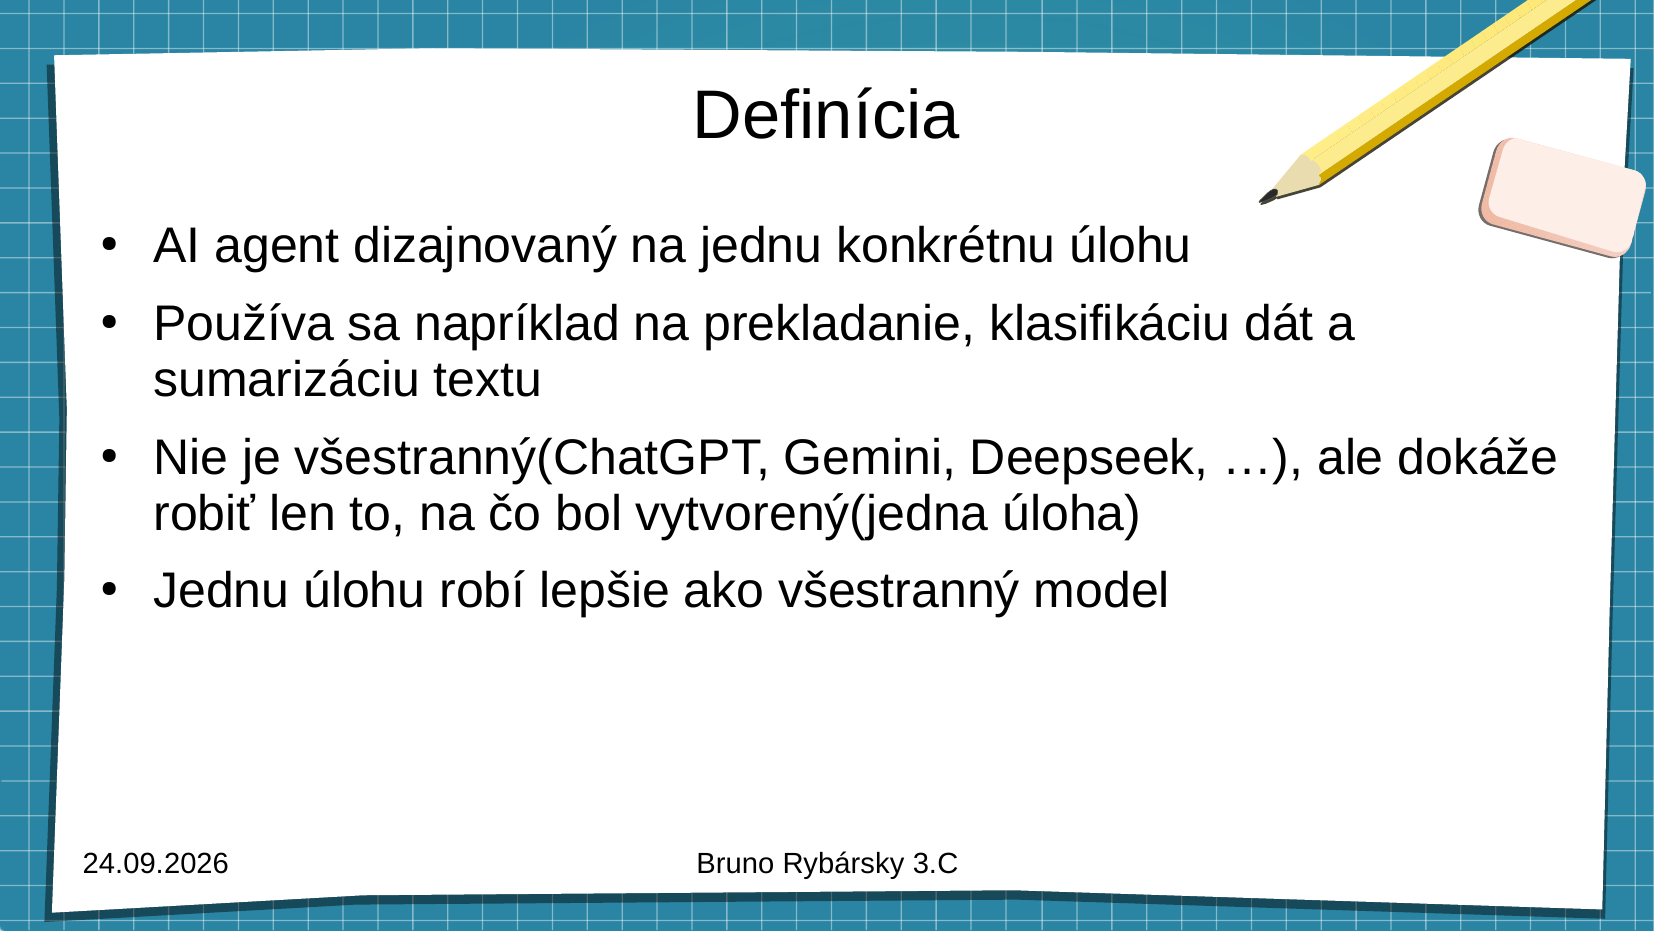

# Definícia
AI agent dizajnovaný na jednu konkrétnu úlohu
Používa sa napríklad na prekladanie, klasifikáciu dát a sumarizáciu textu
Nie je všestranný(ChatGPT, Gemini, Deepseek, …), ale dokáže robiť len to, na čo bol vytvorený(jedna úloha)
Jednu úlohu robí lepšie ako všestranný model
Bruno Rybársky 3.C